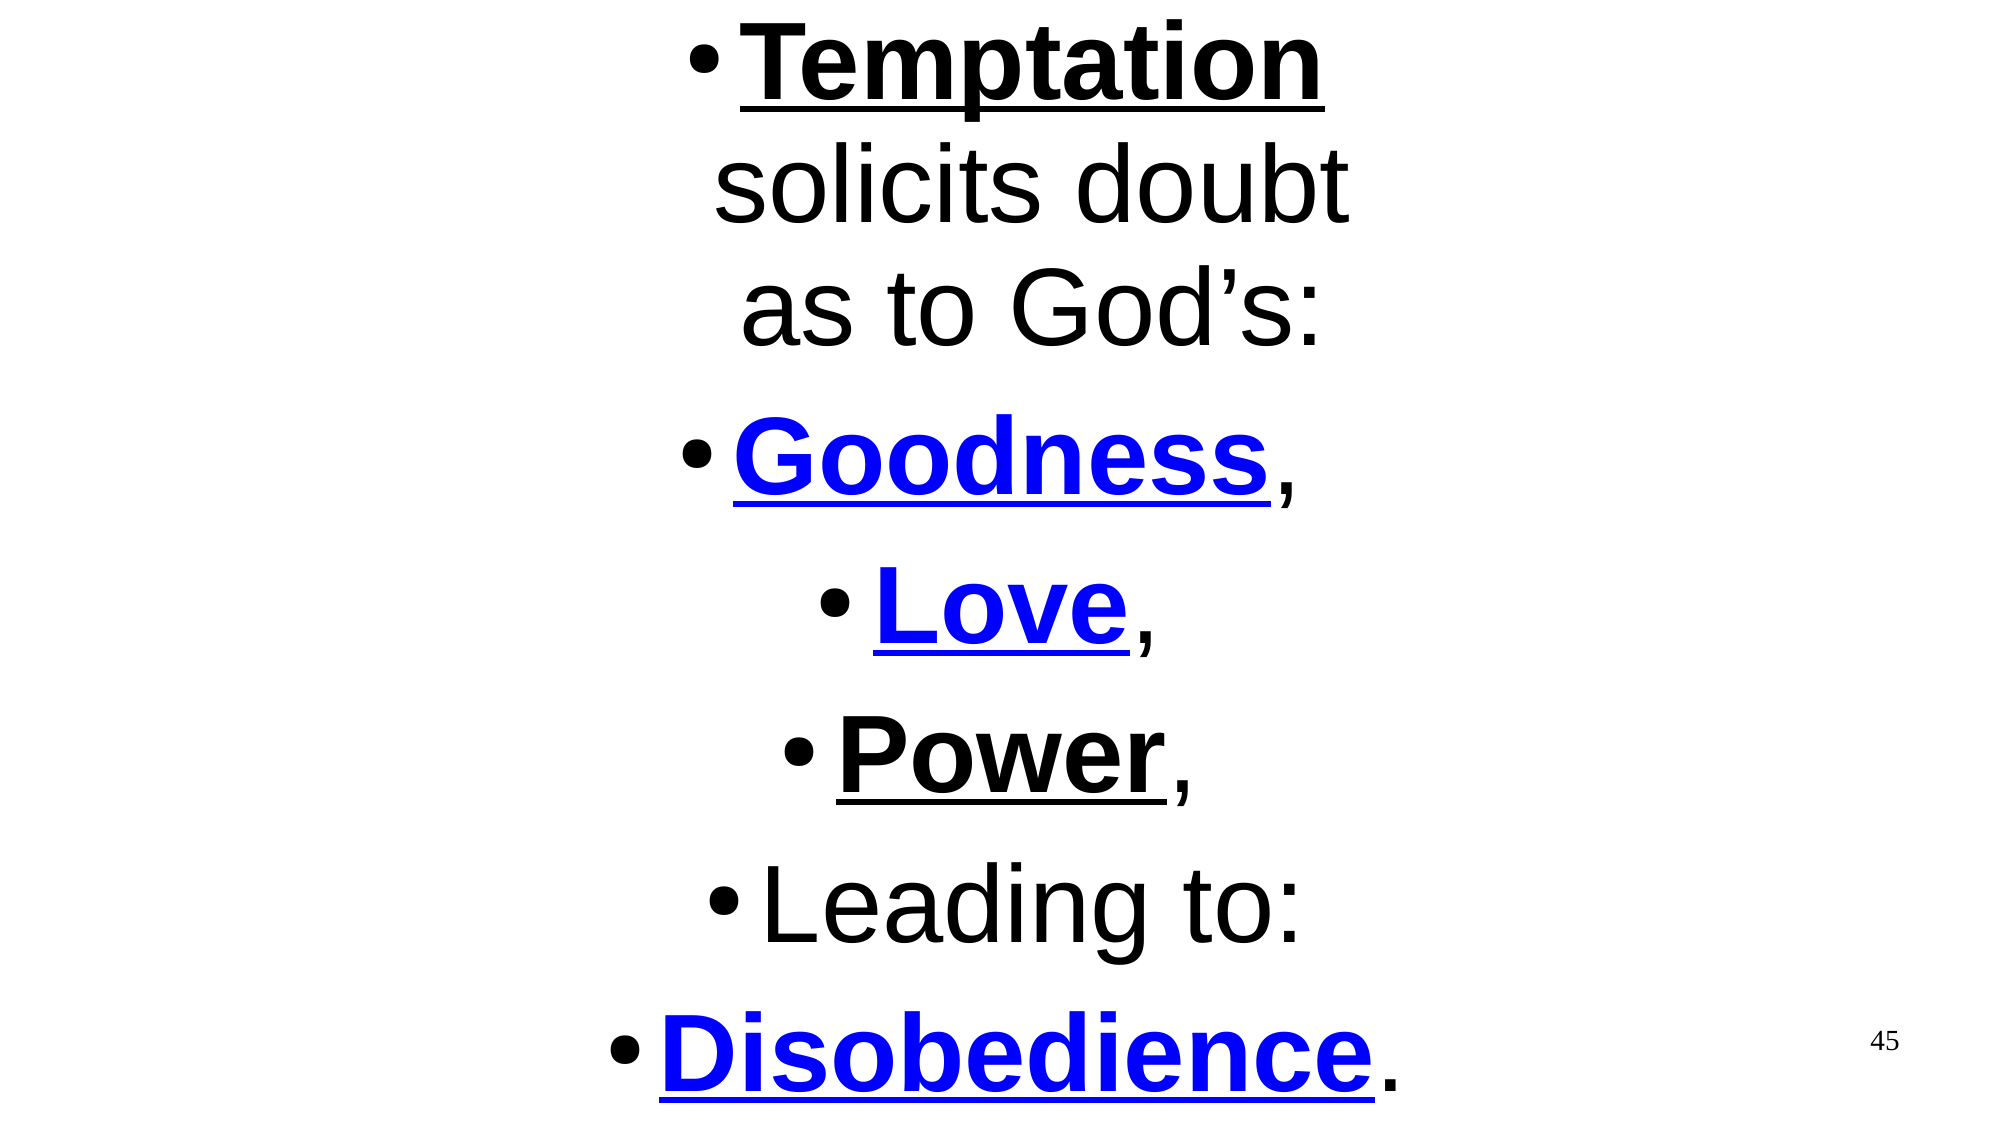

# Temptation solicits doubt as to God’s:
Goodness,
Love,
Power,
Leading to:
Disobedience.
45